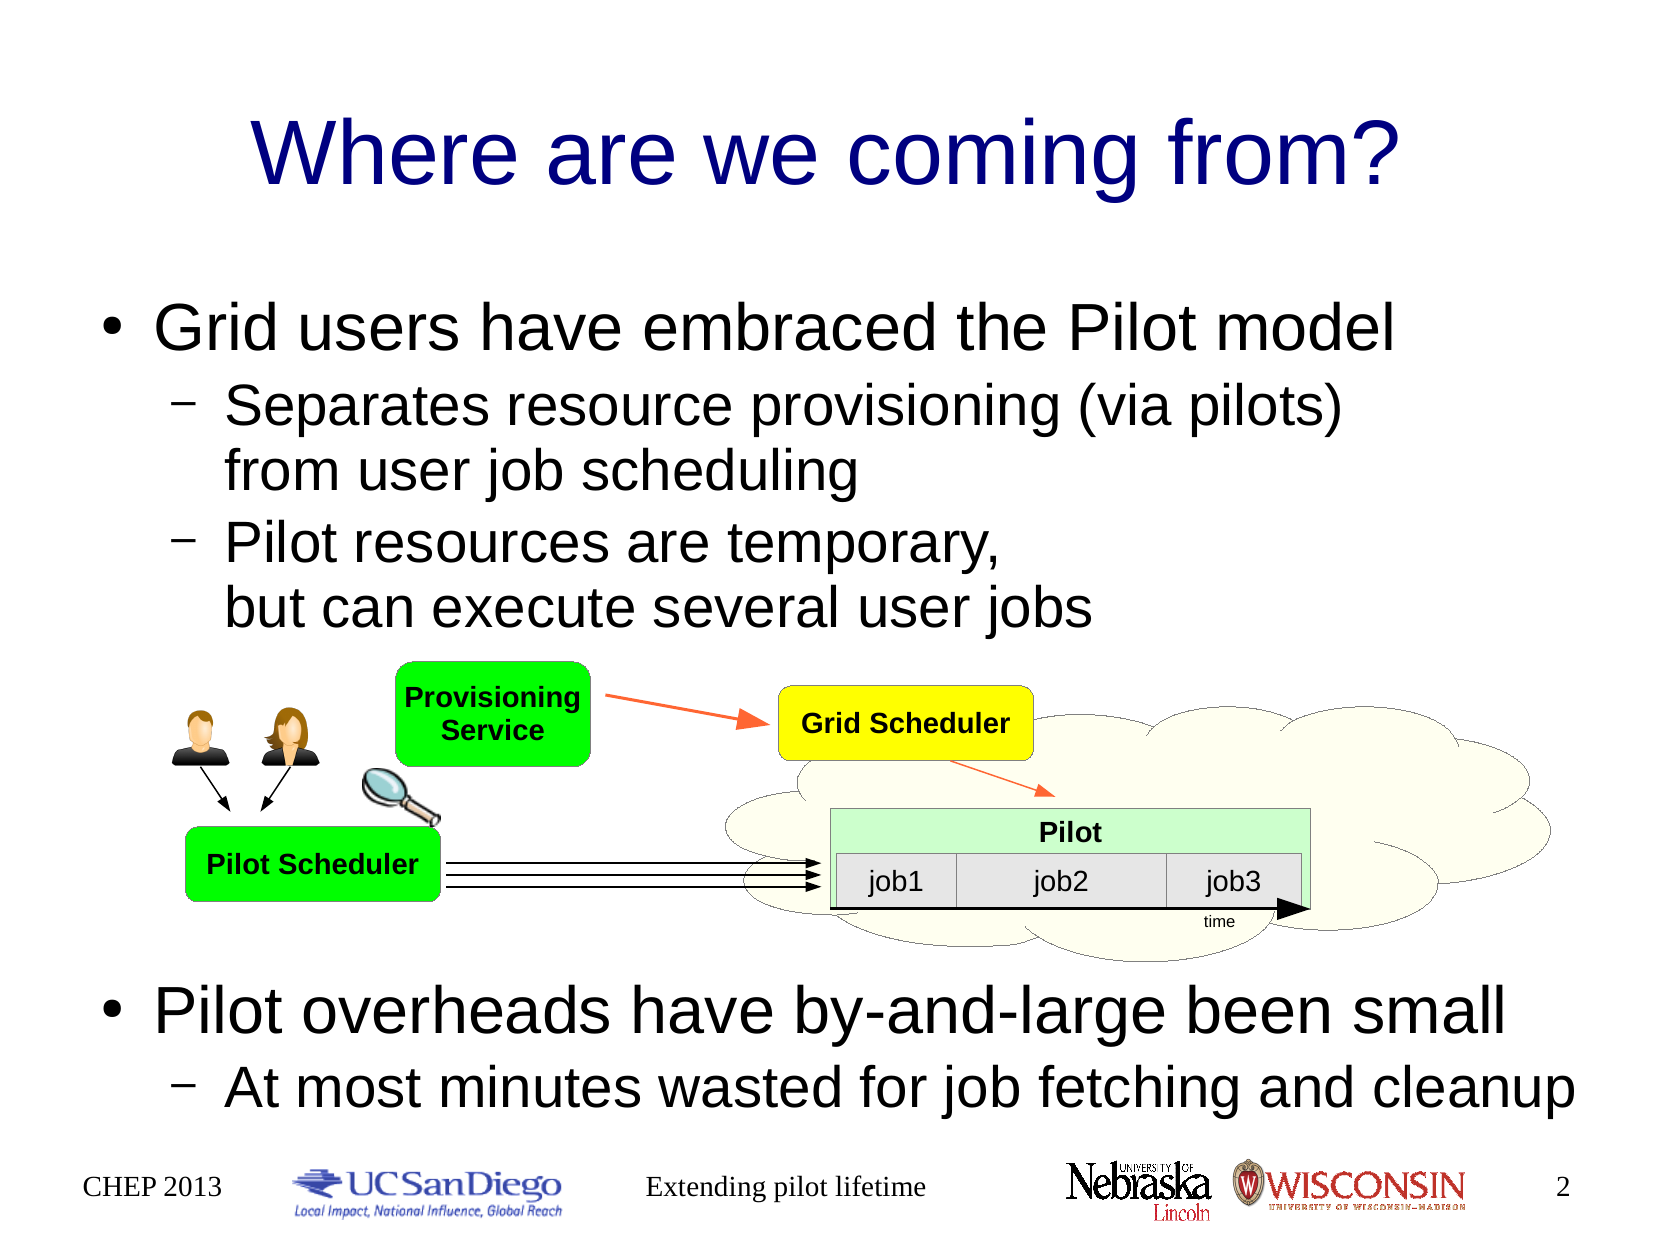

# Where are we coming from?
Grid users have embraced the Pilot model
Separates resource provisioning (via pilots)
from user job scheduling
Pilot resources are temporary,
but can execute several user jobs
Pilot overheads have by-and-large been small
At most minutes wasted for job fetching and cleanup
Provisioning
Service
Grid Scheduler
Pilot
Pilot Scheduler
job1
job2
job3
time
CHEP 2013
Extending pilot lifetime
2